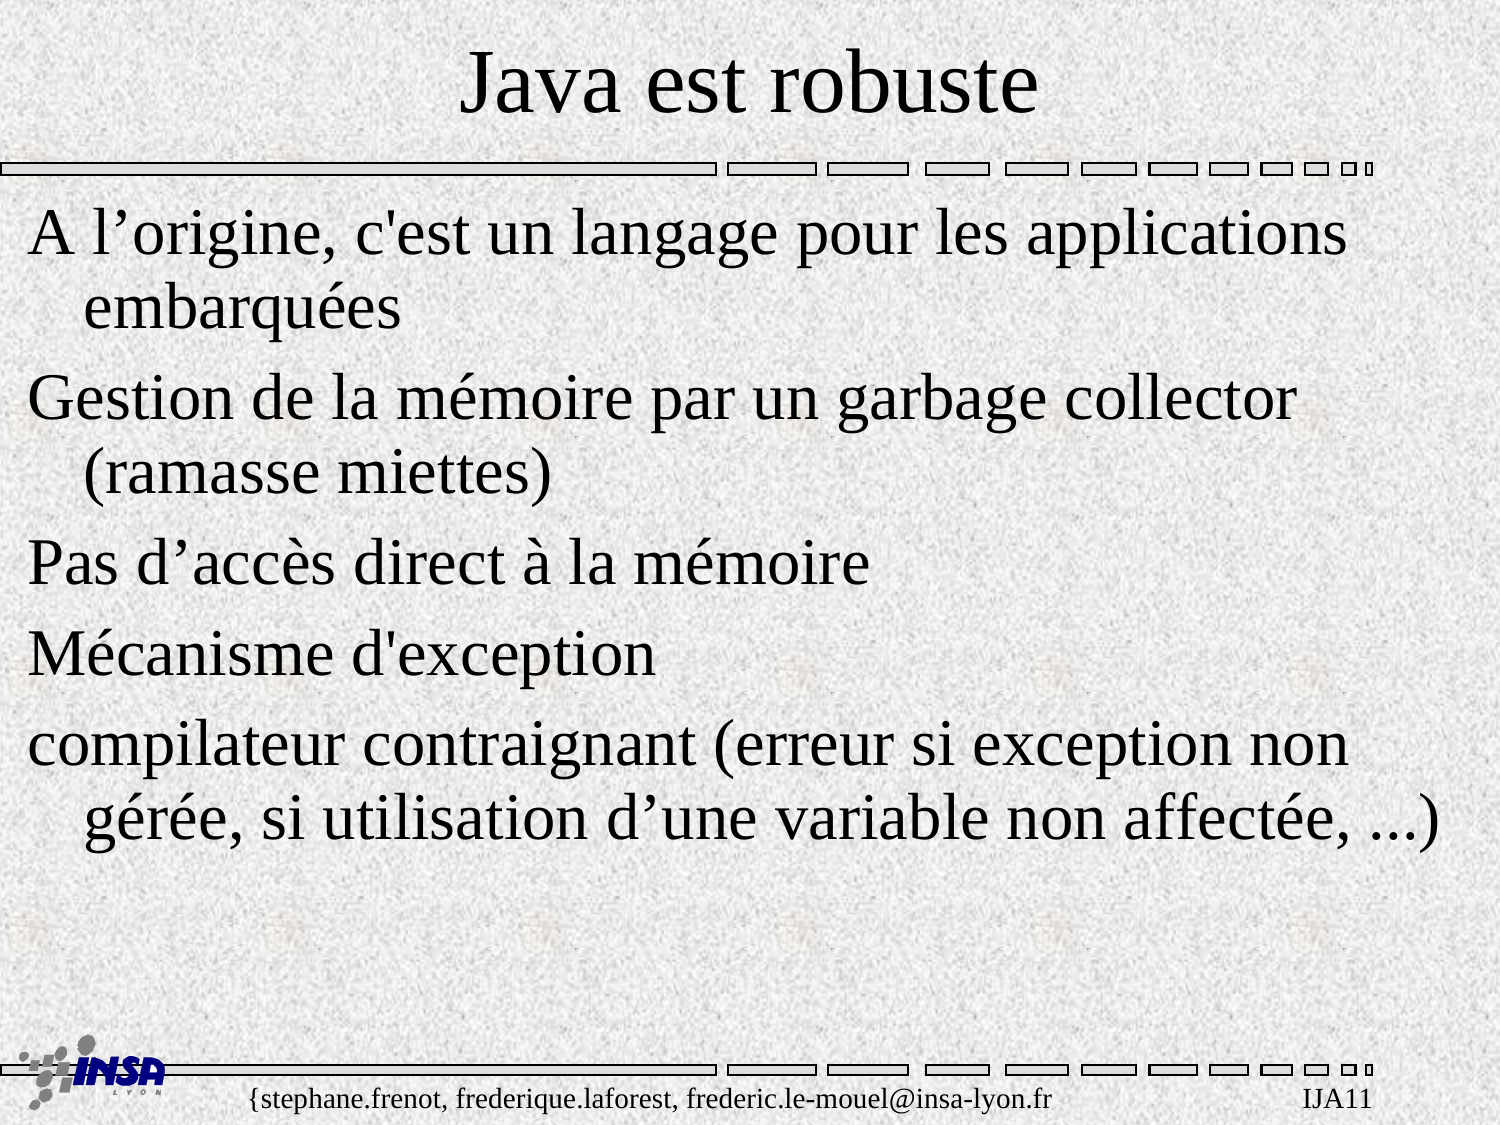

# Java est robuste
A l’origine, c'est un langage pour les applications embarquées
Gestion de la mémoire par un garbage collector (ramasse miettes)
Pas d’accès direct à la mémoire
Mécanisme d'exception
compilateur contraignant (erreur si exception non gérée, si utilisation d’une variable non affectée, ...)